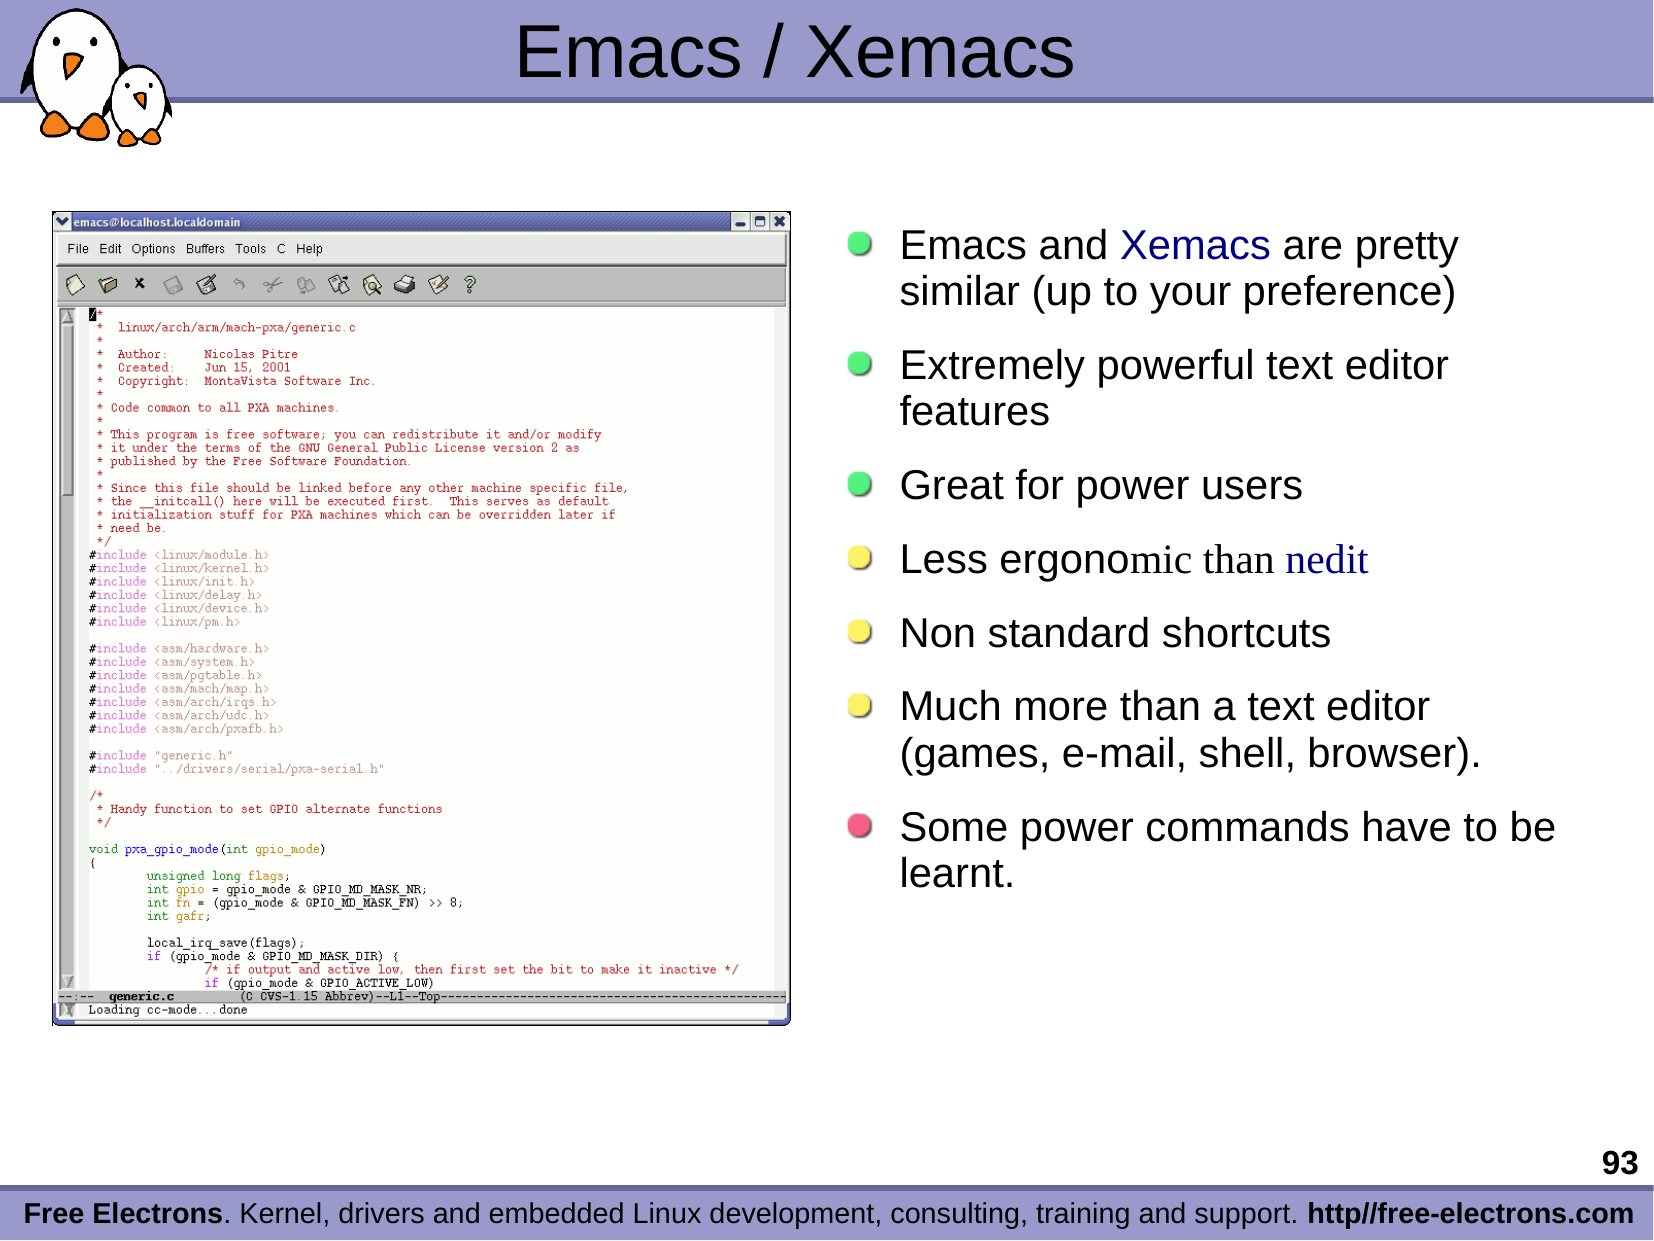

# Emacs / Xemacs
Emacs and Xemacs are pretty similar (up to your preference)
Extremely powerful text editor features
Great for power users
Less ergonomic than nedit
Non standard shortcuts
Much more than a text editor
(games, e-mail, shell, browser).
Some power commands have to be learnt.